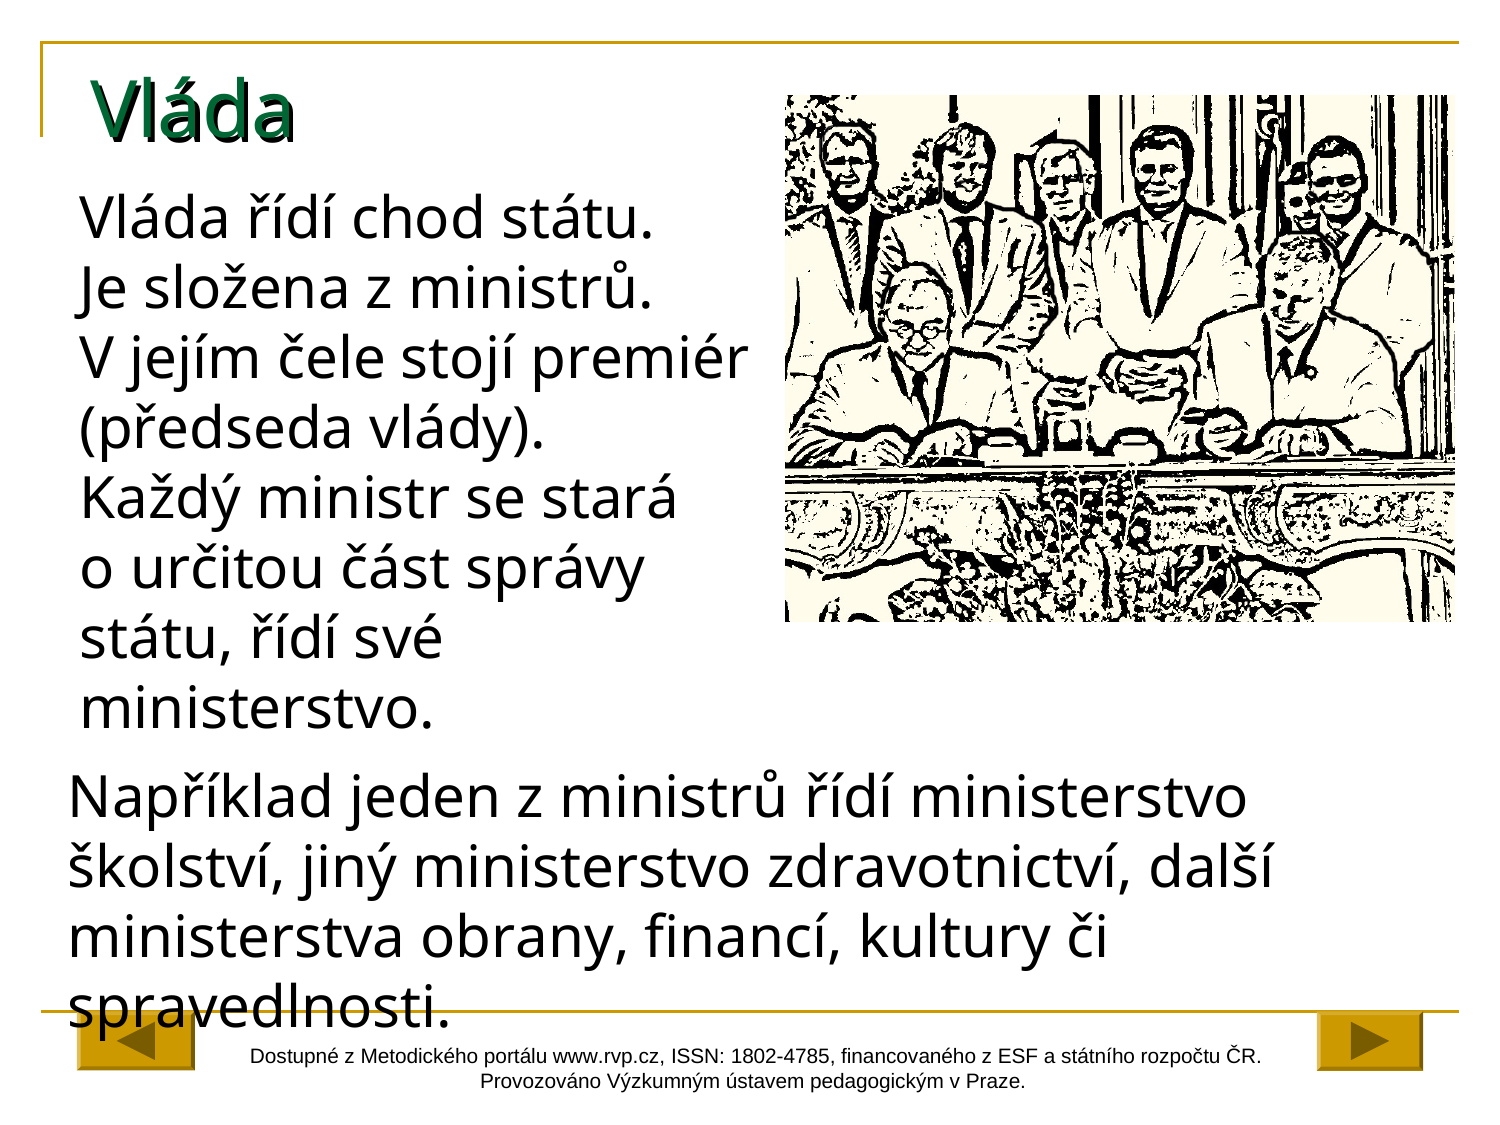

# Vláda
Vláda řídí chod státu.
Je složena z ministrů.
V jejím čele stojí premiér (předseda vlády).
Každý ministr se stará
o určitou část správy státu, řídí své ministerstvo.
Například jeden z ministrů řídí ministerstvo školství, jiný ministerstvo zdravotnictví, další ministerstva obrany, financí, kultury či spravedlnosti.